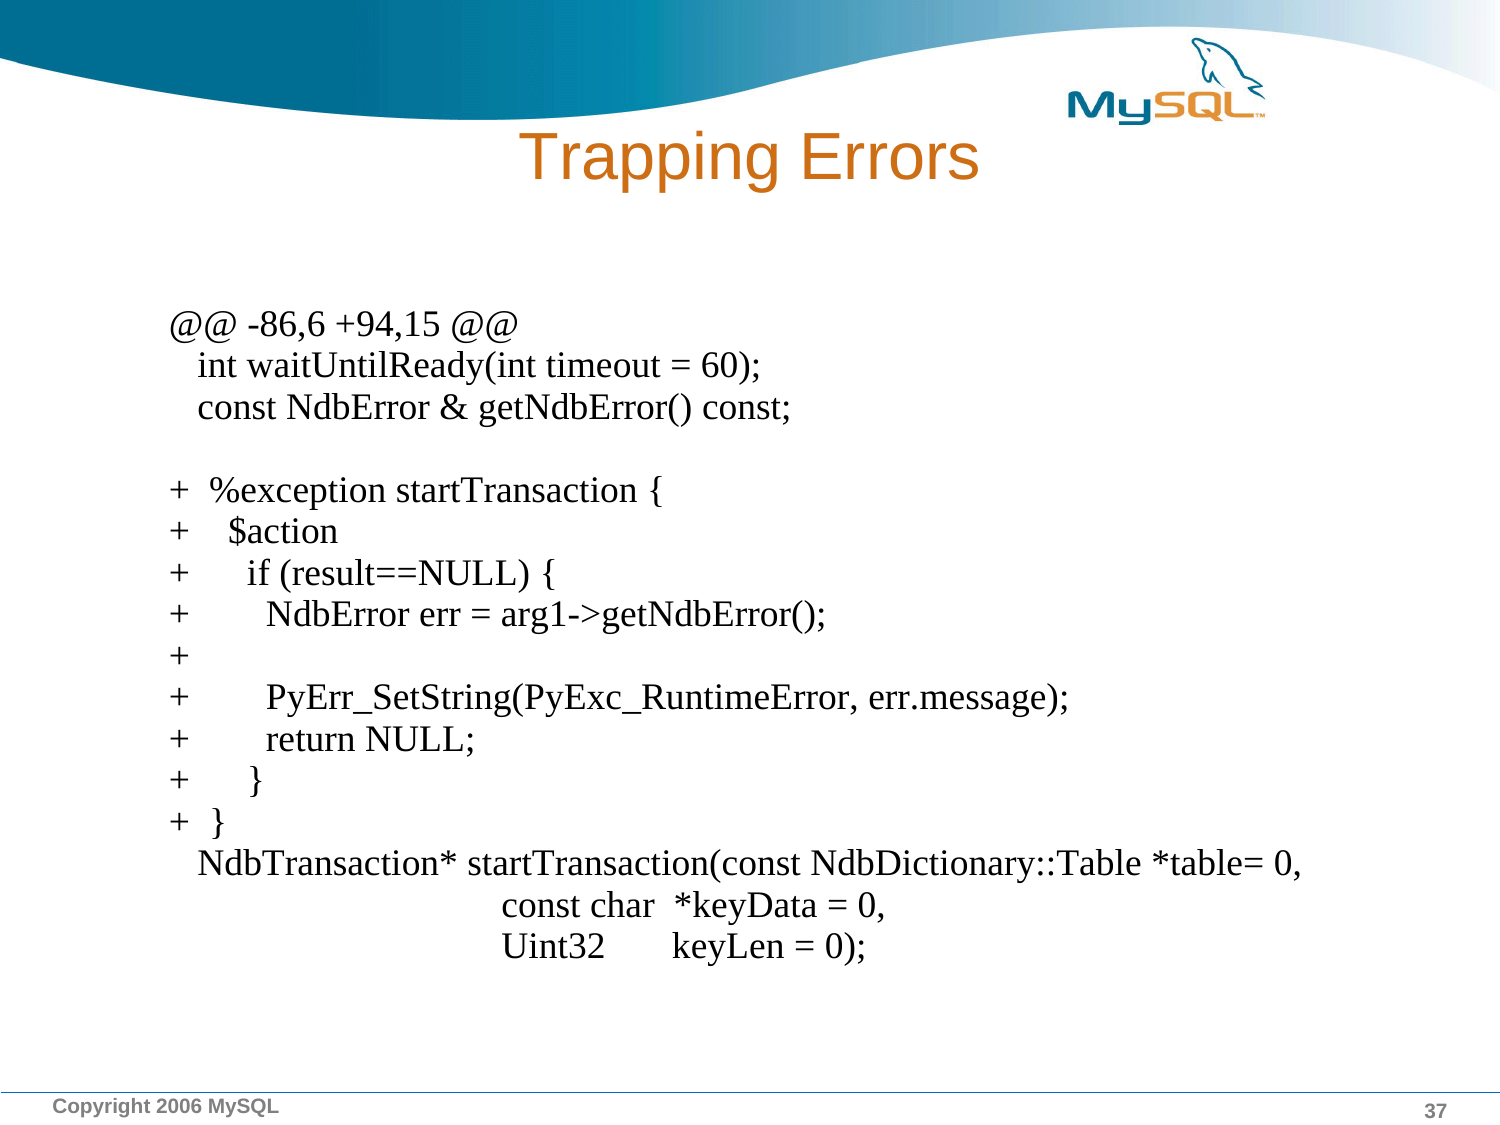

# Trapping Errors
@@ -86,6 +94,15 @@
 int waitUntilReady(int timeout = 60);
 const NdbError & getNdbError() const;
+ %exception startTransaction {
+ $action
+ if (result==NULL) {
+ NdbError err = arg1->getNdbError();
+
+ PyErr_SetString(PyExc_RuntimeError, err.message);
+ return NULL;
+ }
+ }
 NdbTransaction* startTransaction(const NdbDictionary::Table *table= 0,
 const char *keyData = 0,
 Uint32 keyLen = 0);